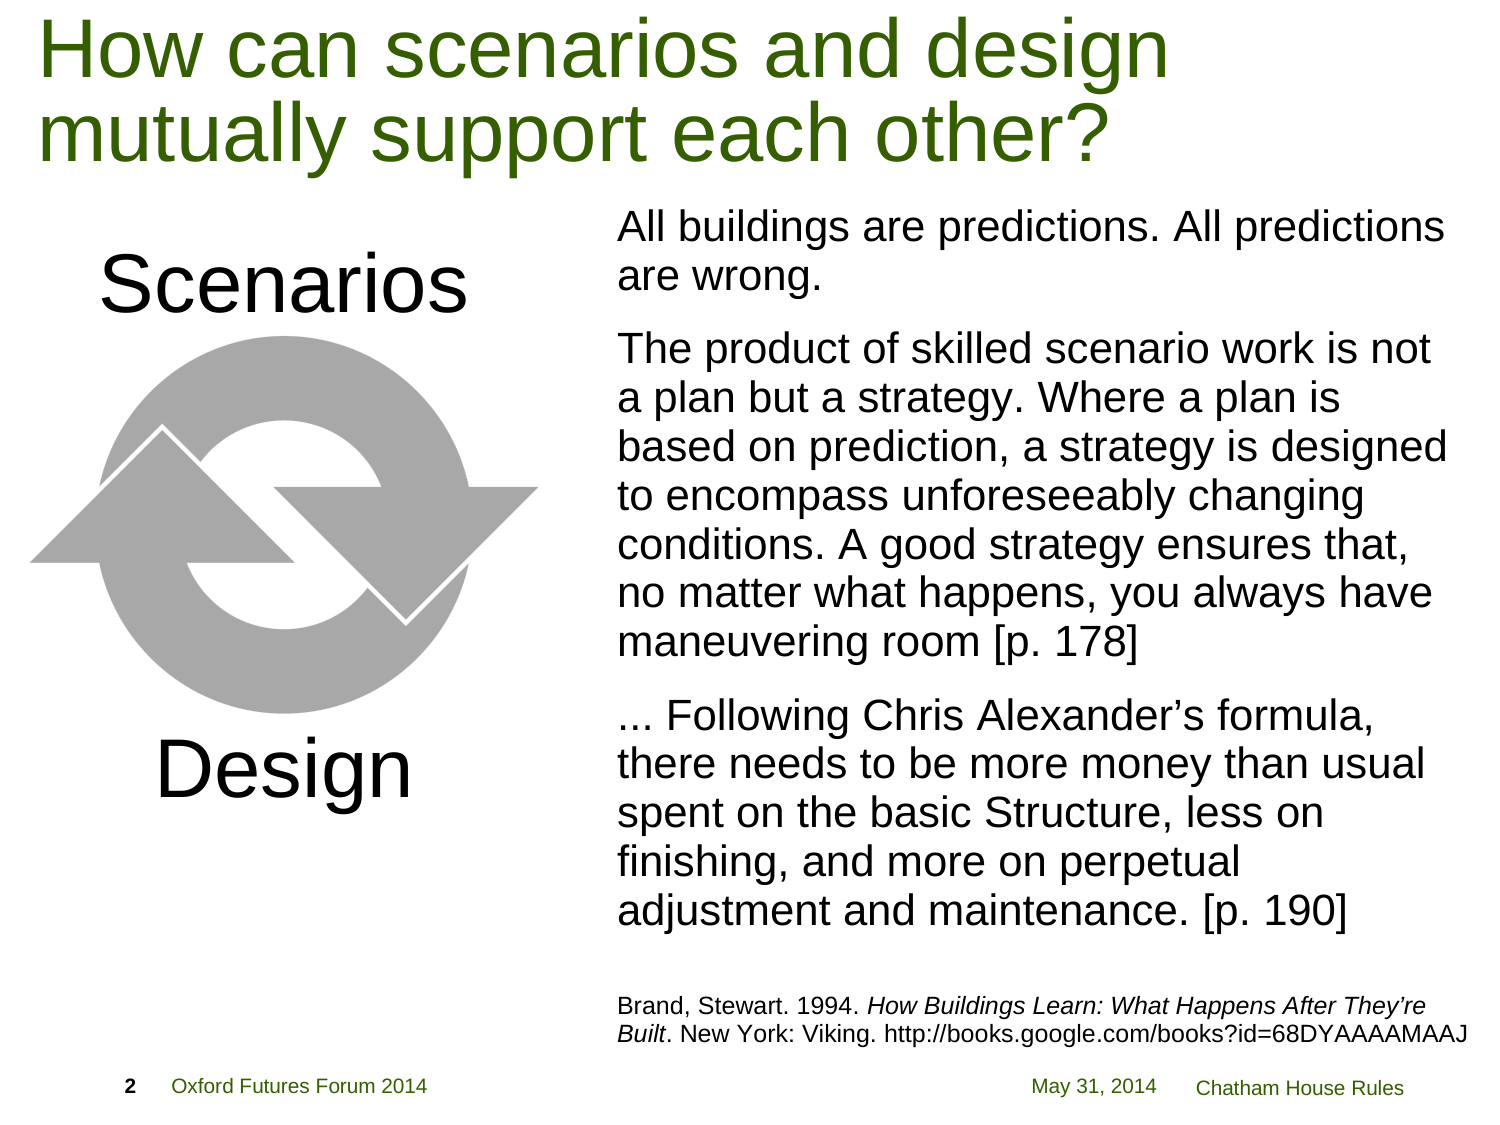

# How can scenarios and design mutually support each other?
All buildings are predictions. All predictions are wrong.
The product of skilled scenario work is not a plan but a strategy. Where a plan is based on prediction, a strategy is designed to encompass unforeseeably changing conditions. A good strategy ensures that, no matter what happens, you always have maneuvering room [p. 178]
... Following Chris Alexander’s formula, there needs to be more money than usual spent on the basic Structure, less on finishing, and more on perpetual adjustment and maintenance. [p. 190]
Scenarios
Design
Brand, Stewart. 1994. How Buildings Learn: What Happens After They’re Built. New York: Viking. http://books.google.com/books?id=68DYAAAAMAAJ
2
Oxford Futures Forum 2014
May 31, 2014